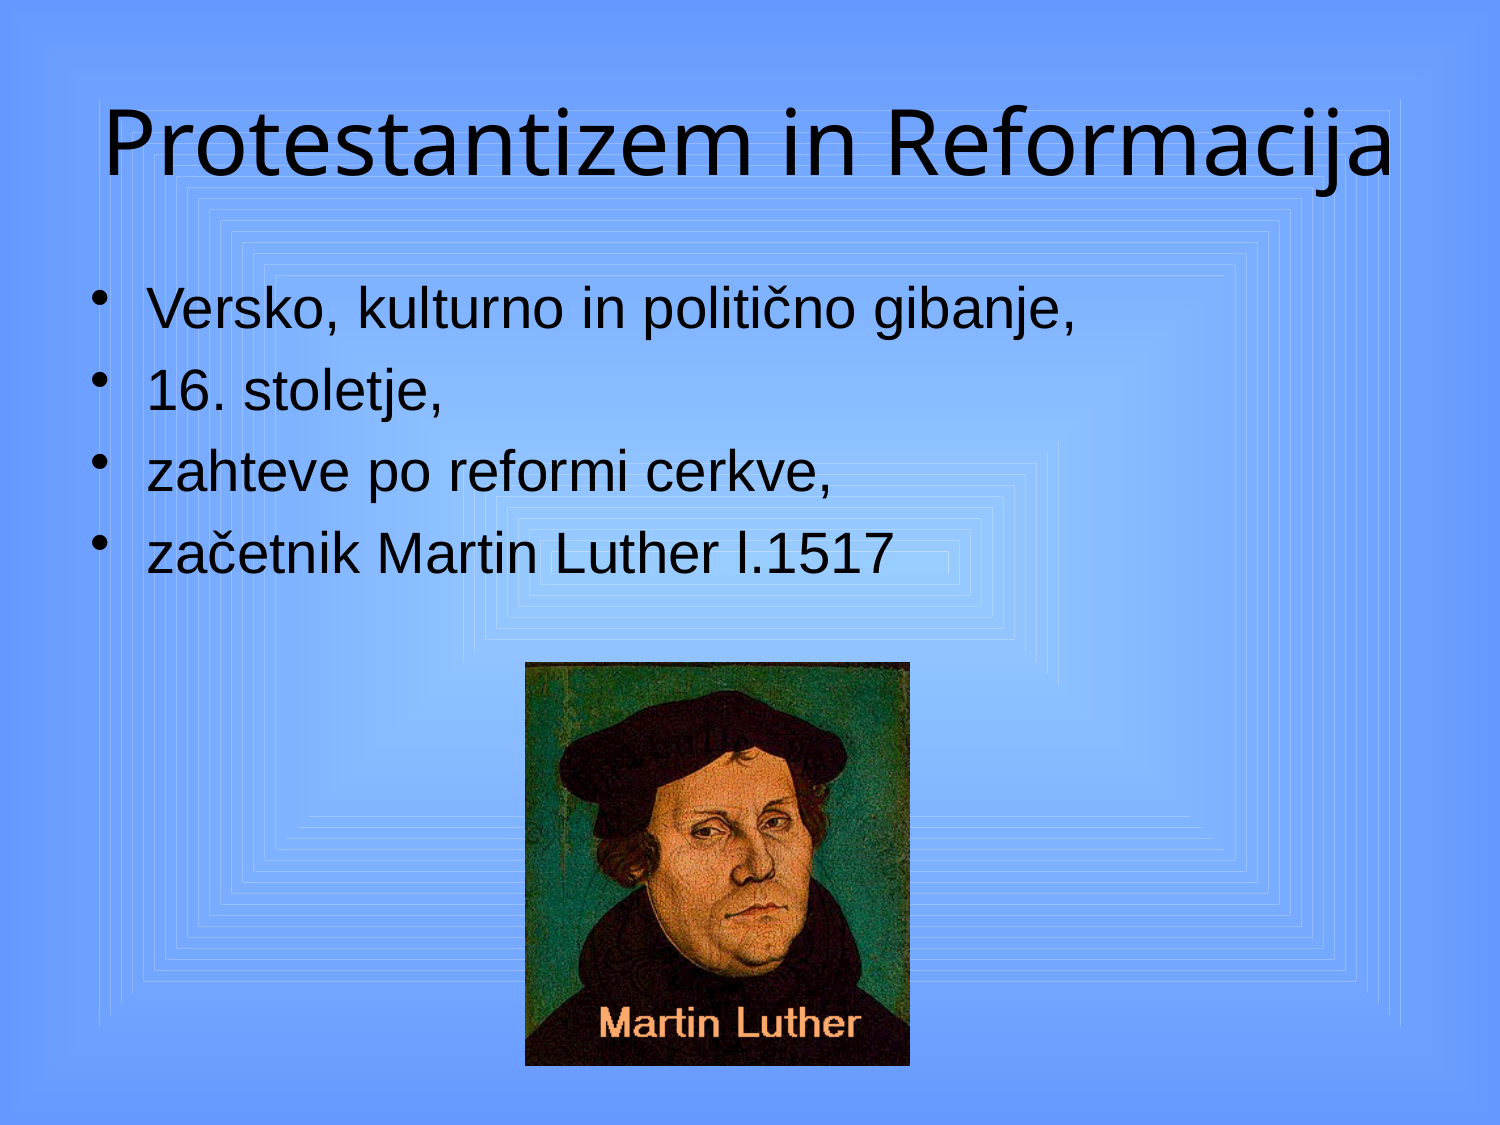

# Protestantizem in Reformacija
Versko, kulturno in politično gibanje,
16. stoletje,
zahteve po reformi cerkve,
začetnik Martin Luther l.1517